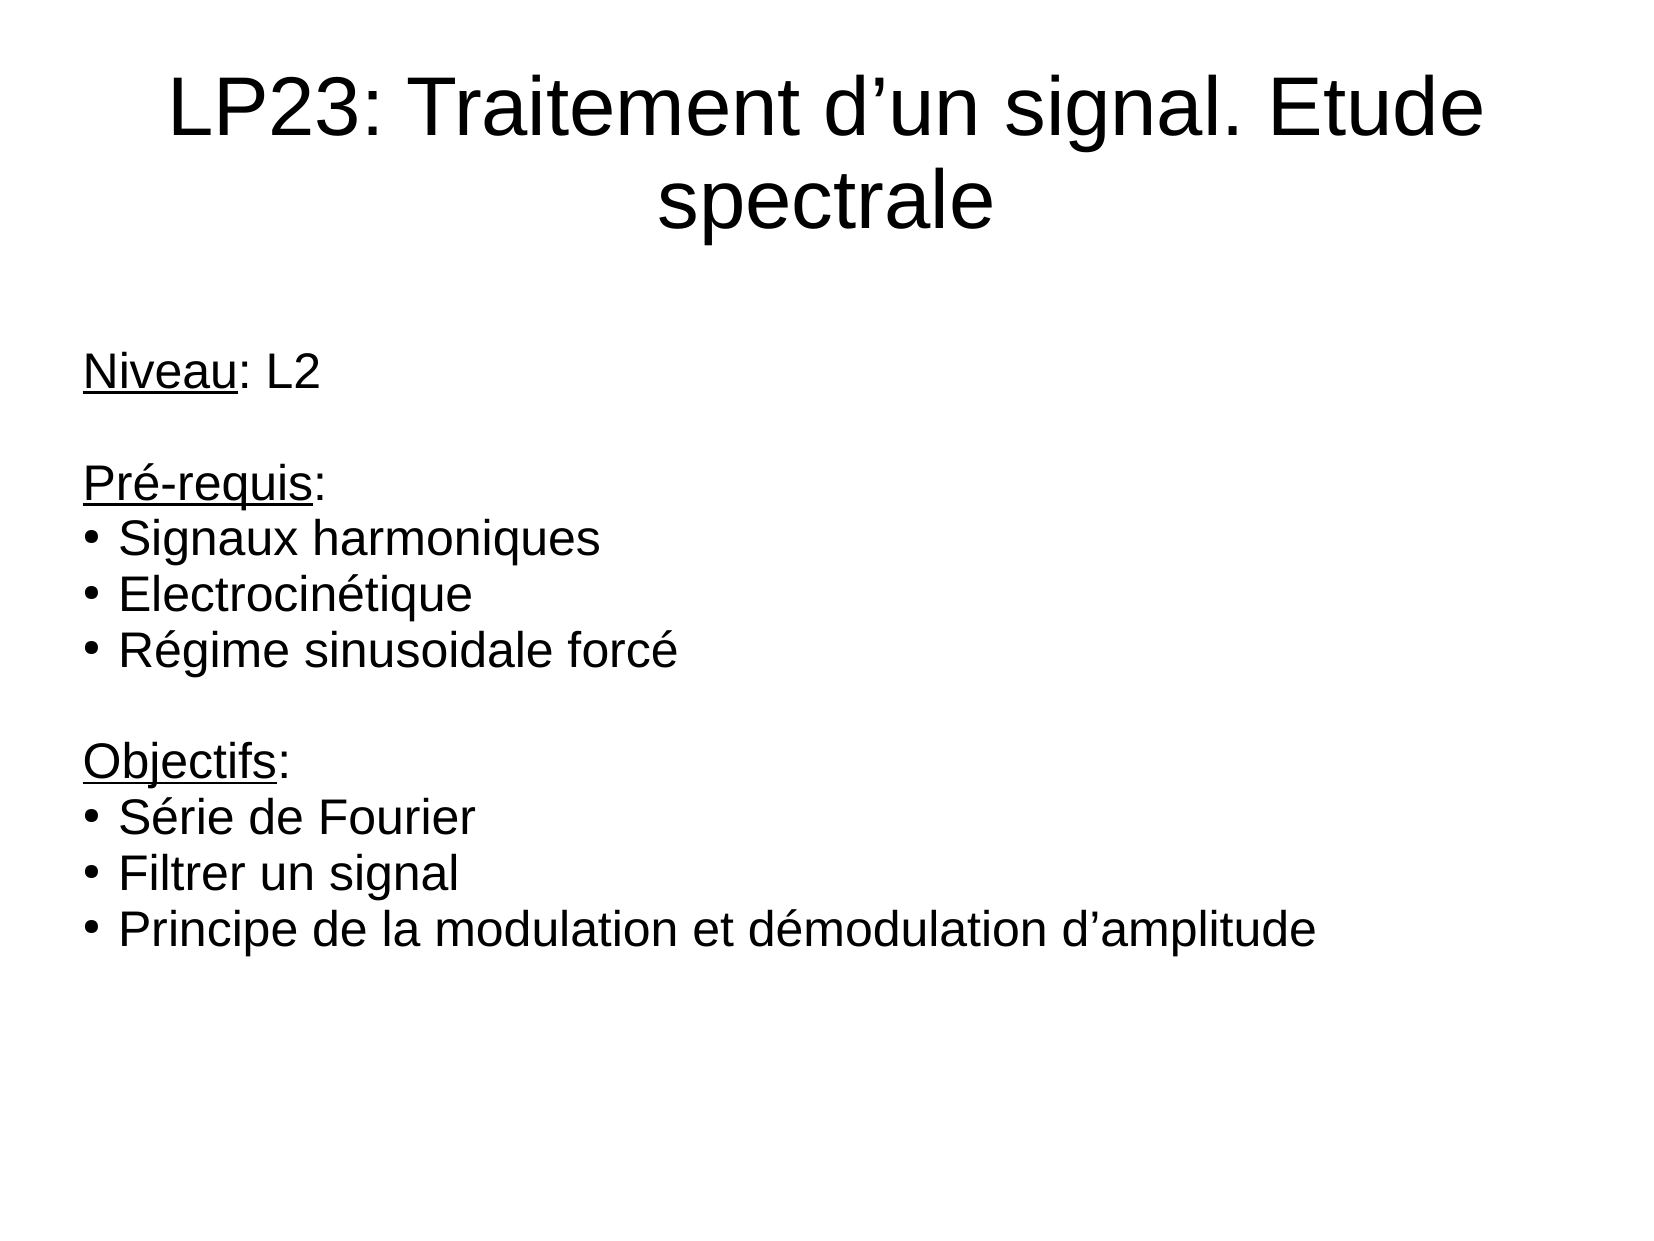

# LP23: Traitement d’un signal. Etude spectrale
Niveau: L2
Pré-requis:
Signaux harmoniques
Electrocinétique
Régime sinusoidale forcé
Objectifs:
Série de Fourier
Filtrer un signal
Principe de la modulation et démodulation d’amplitude